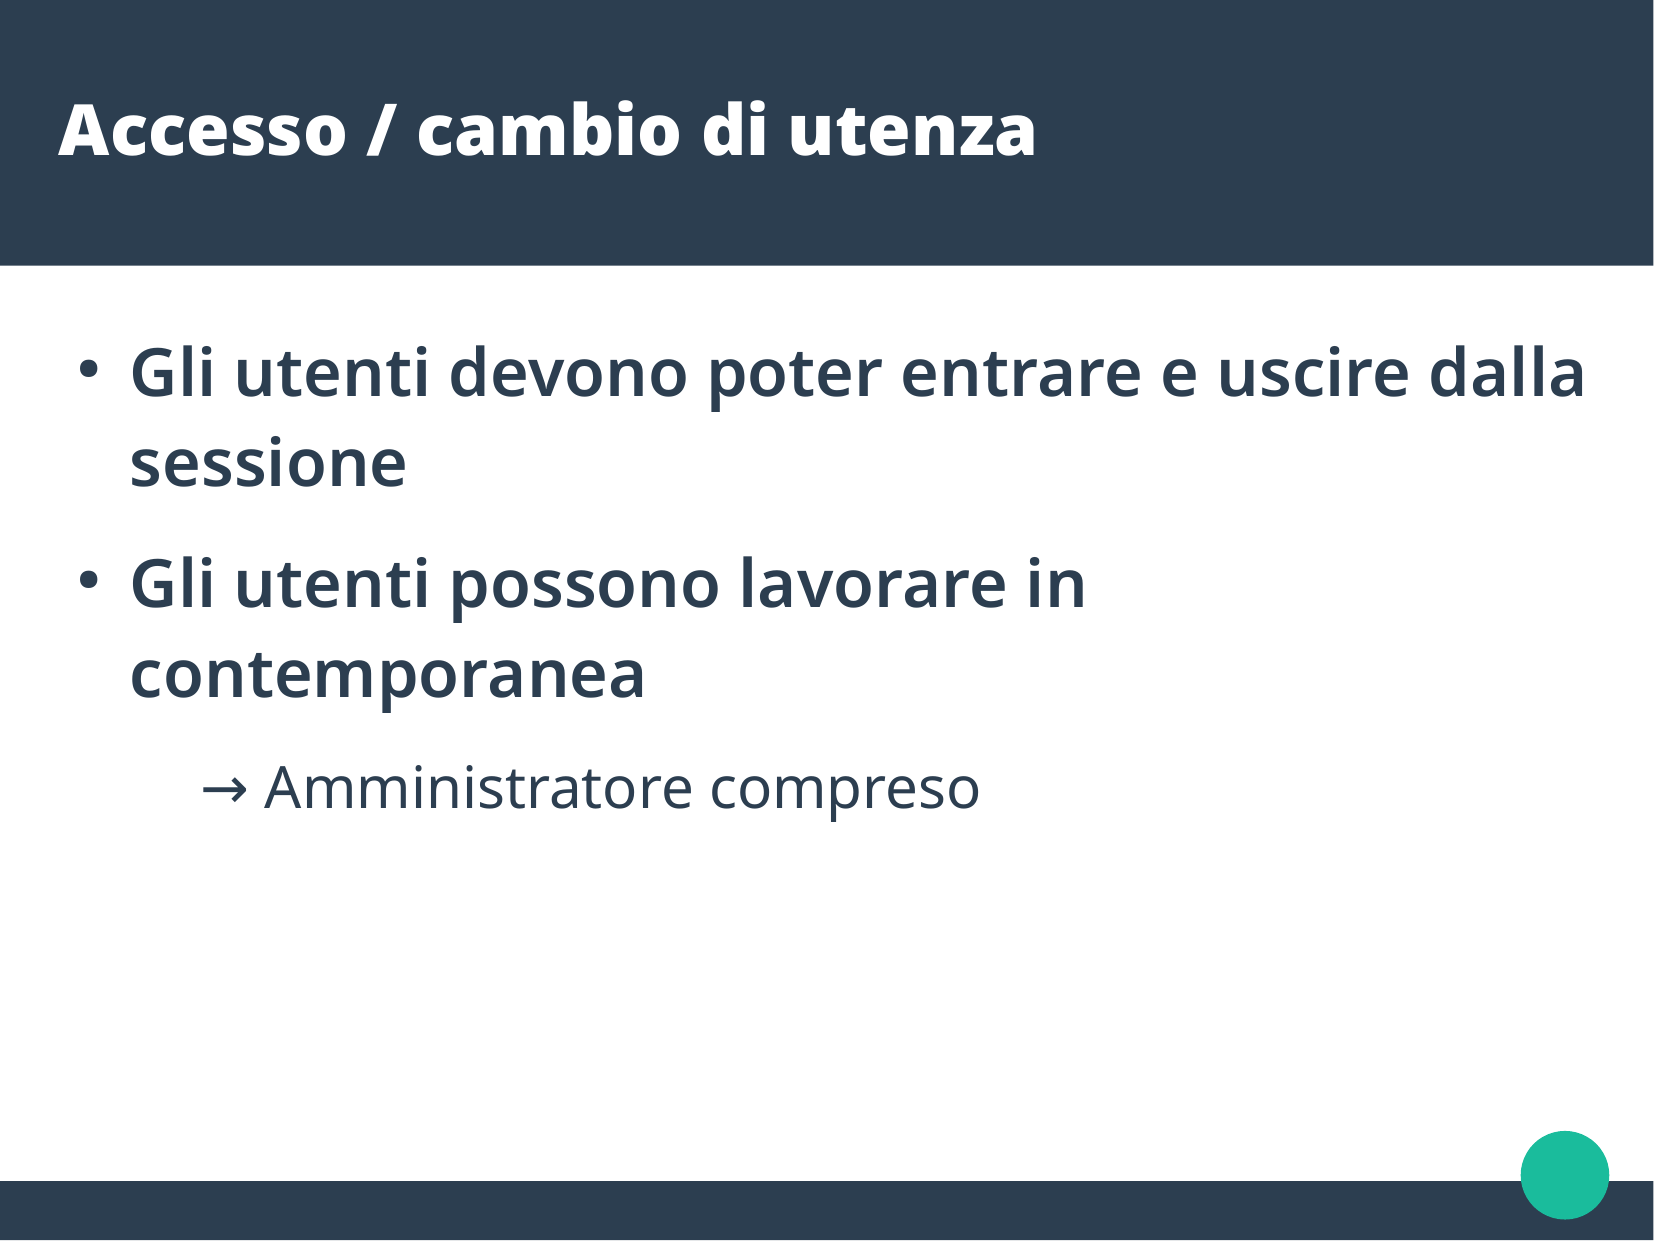

# Accesso / cambio di utenza
Gli utenti devono poter entrare e uscire dalla sessione
Gli utenti possono lavorare in contemporanea
→ Amministratore compreso